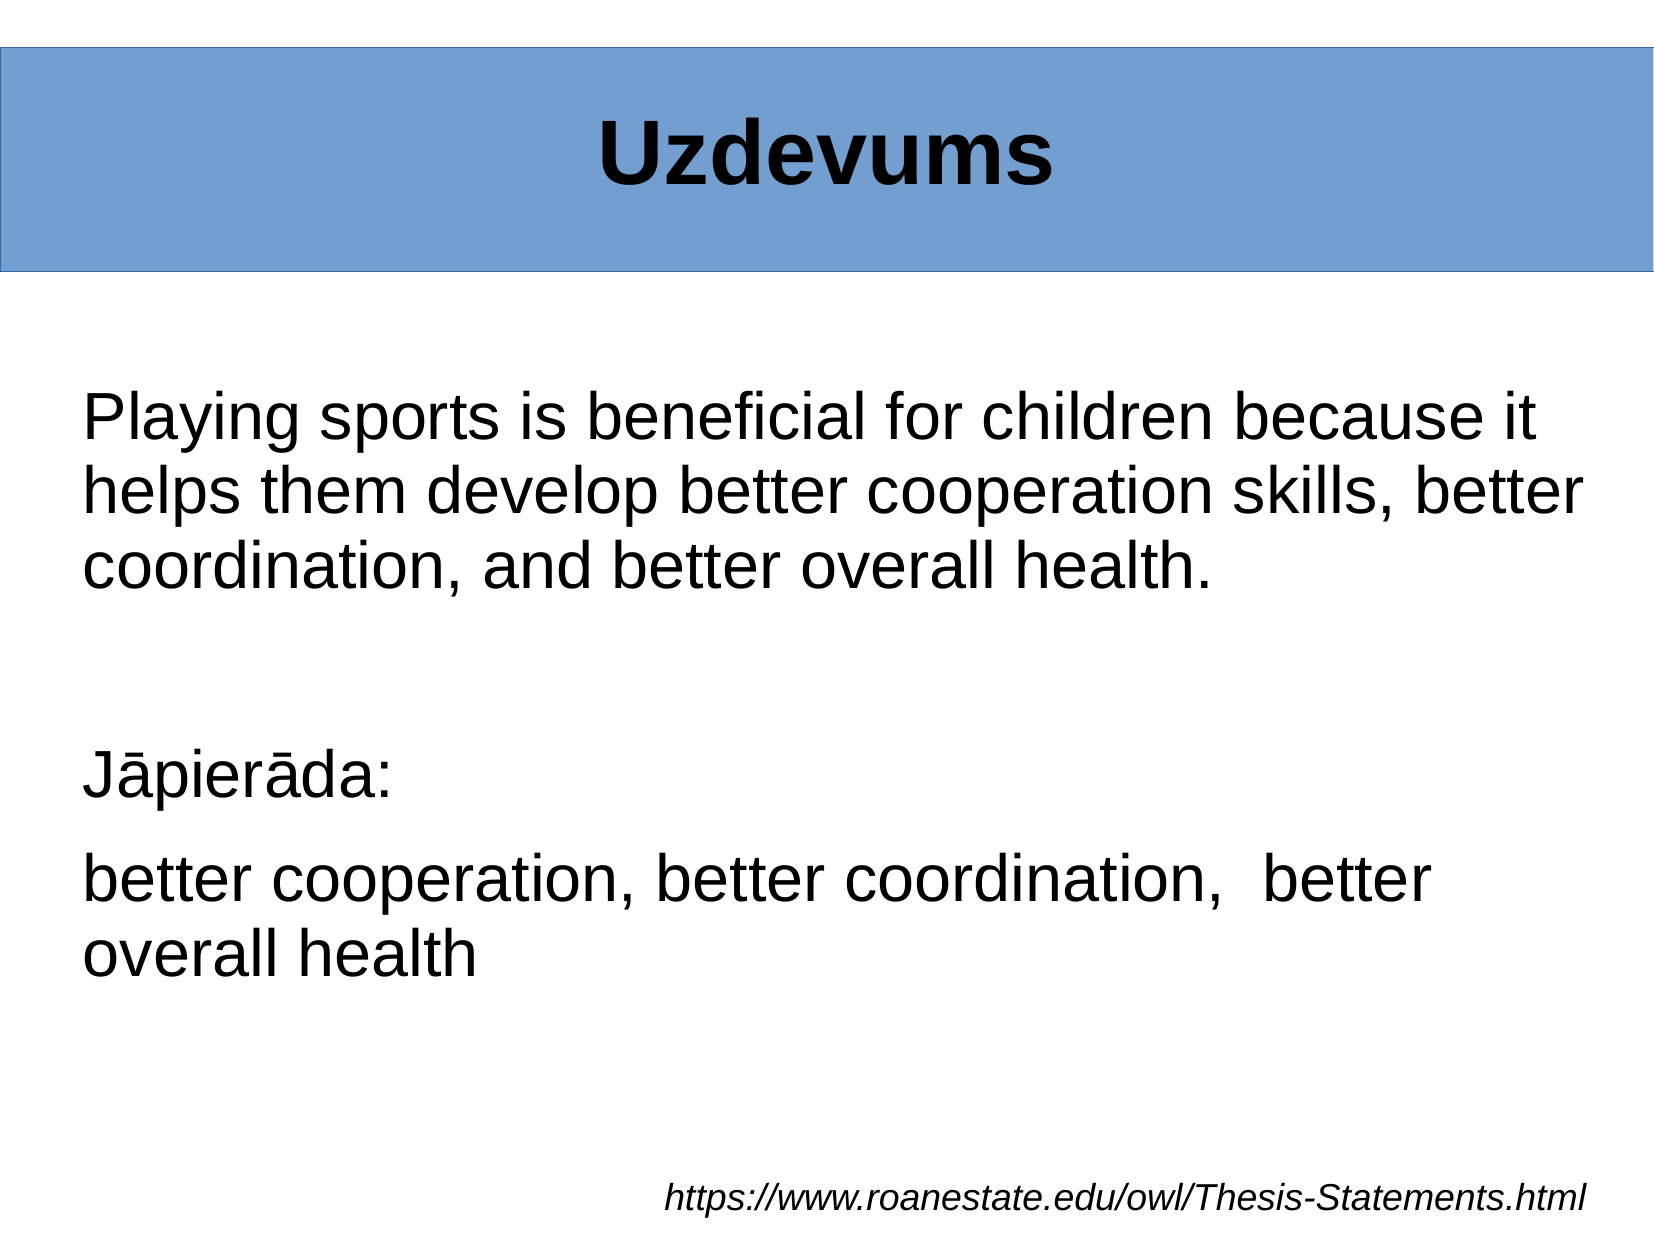

# Uzdevums
Playing sports is beneficial for children because it helps them develop better cooperation skills, better coordination, and better overall health.
Jāpierāda:
better cooperation, better coordination, better overall health
https://www.roanestate.edu/owl/Thesis-Statements.html